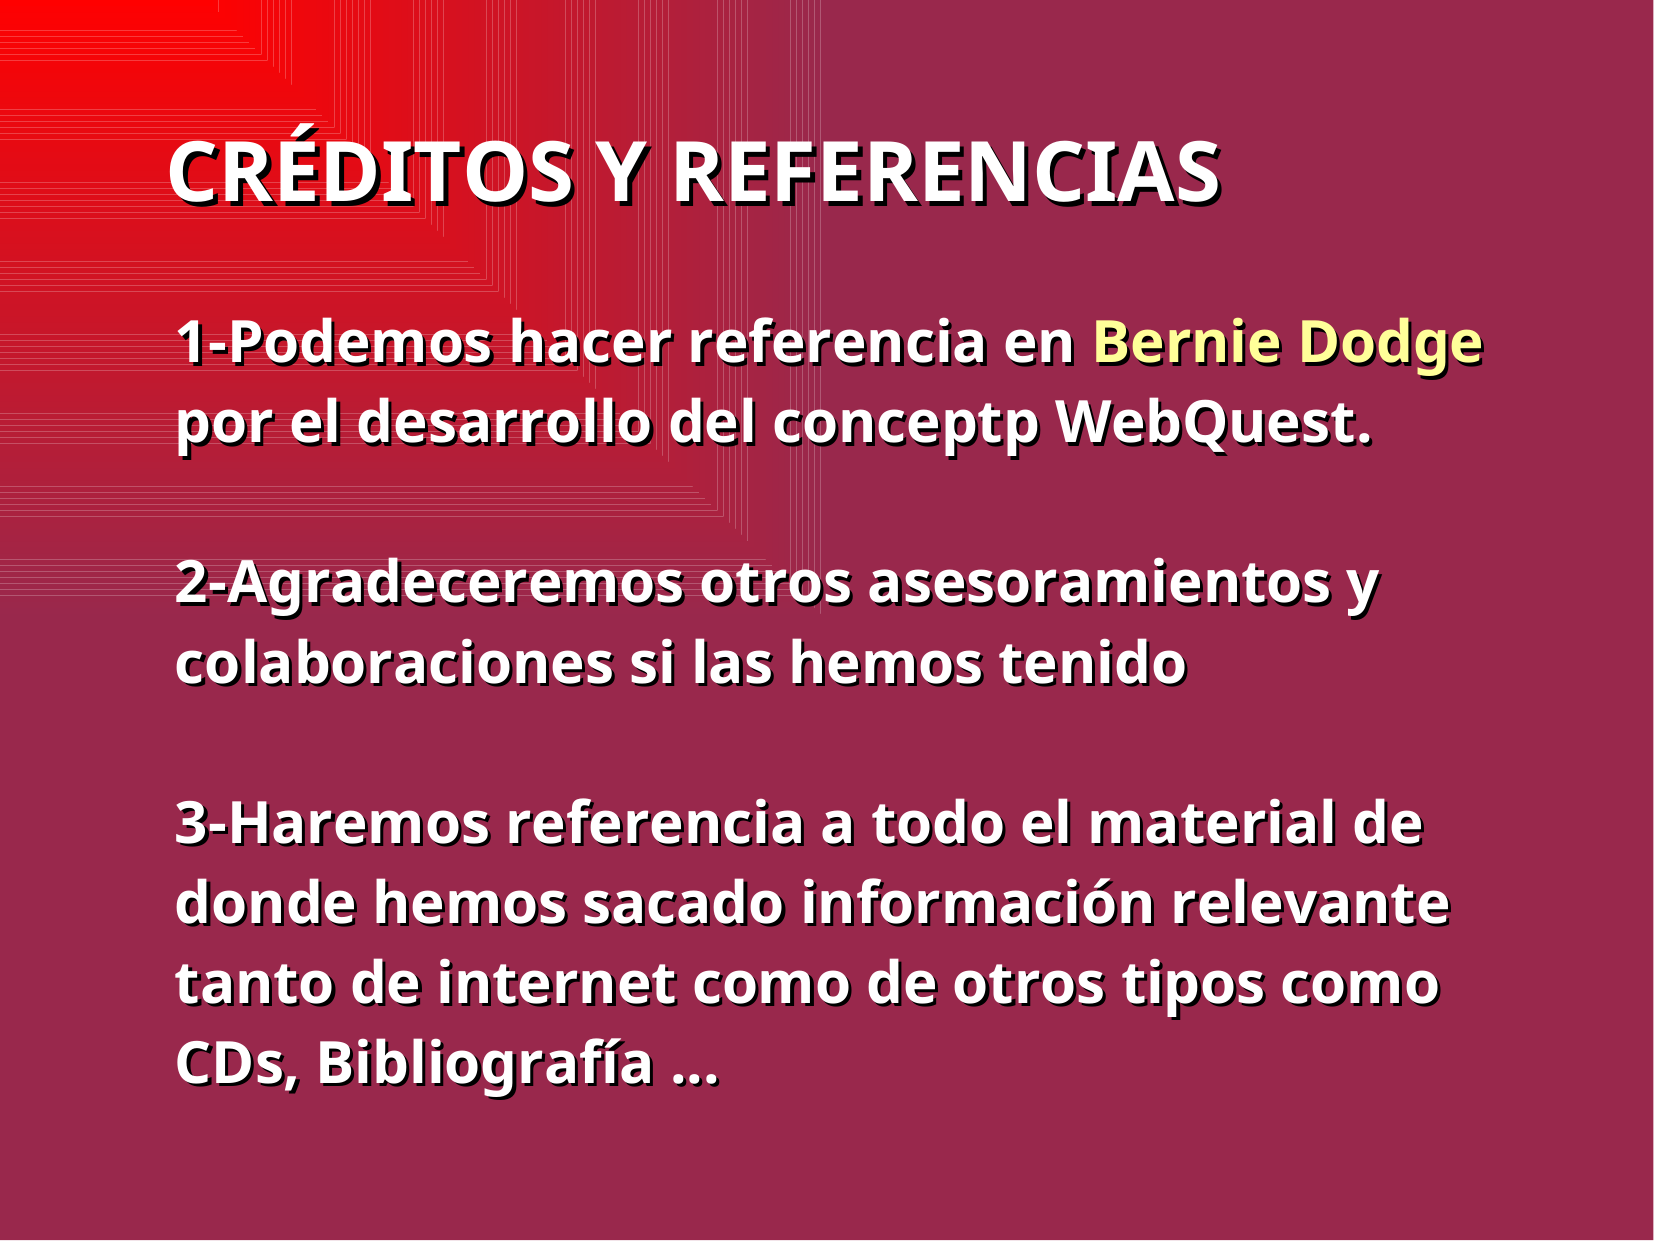

CRÉDITOS Y REFERENCIAS
1-Podemos hacer referencia en Bernie Dodge por el desarrollo del conceptp WebQuest.
2-Agradeceremos otros asesoramientos y colaboraciones si las hemos tenido
3-Haremos referencia a todo el material de donde hemos sacado información relevante tanto de internet como de otros tipos como CDs, Bibliografía ...